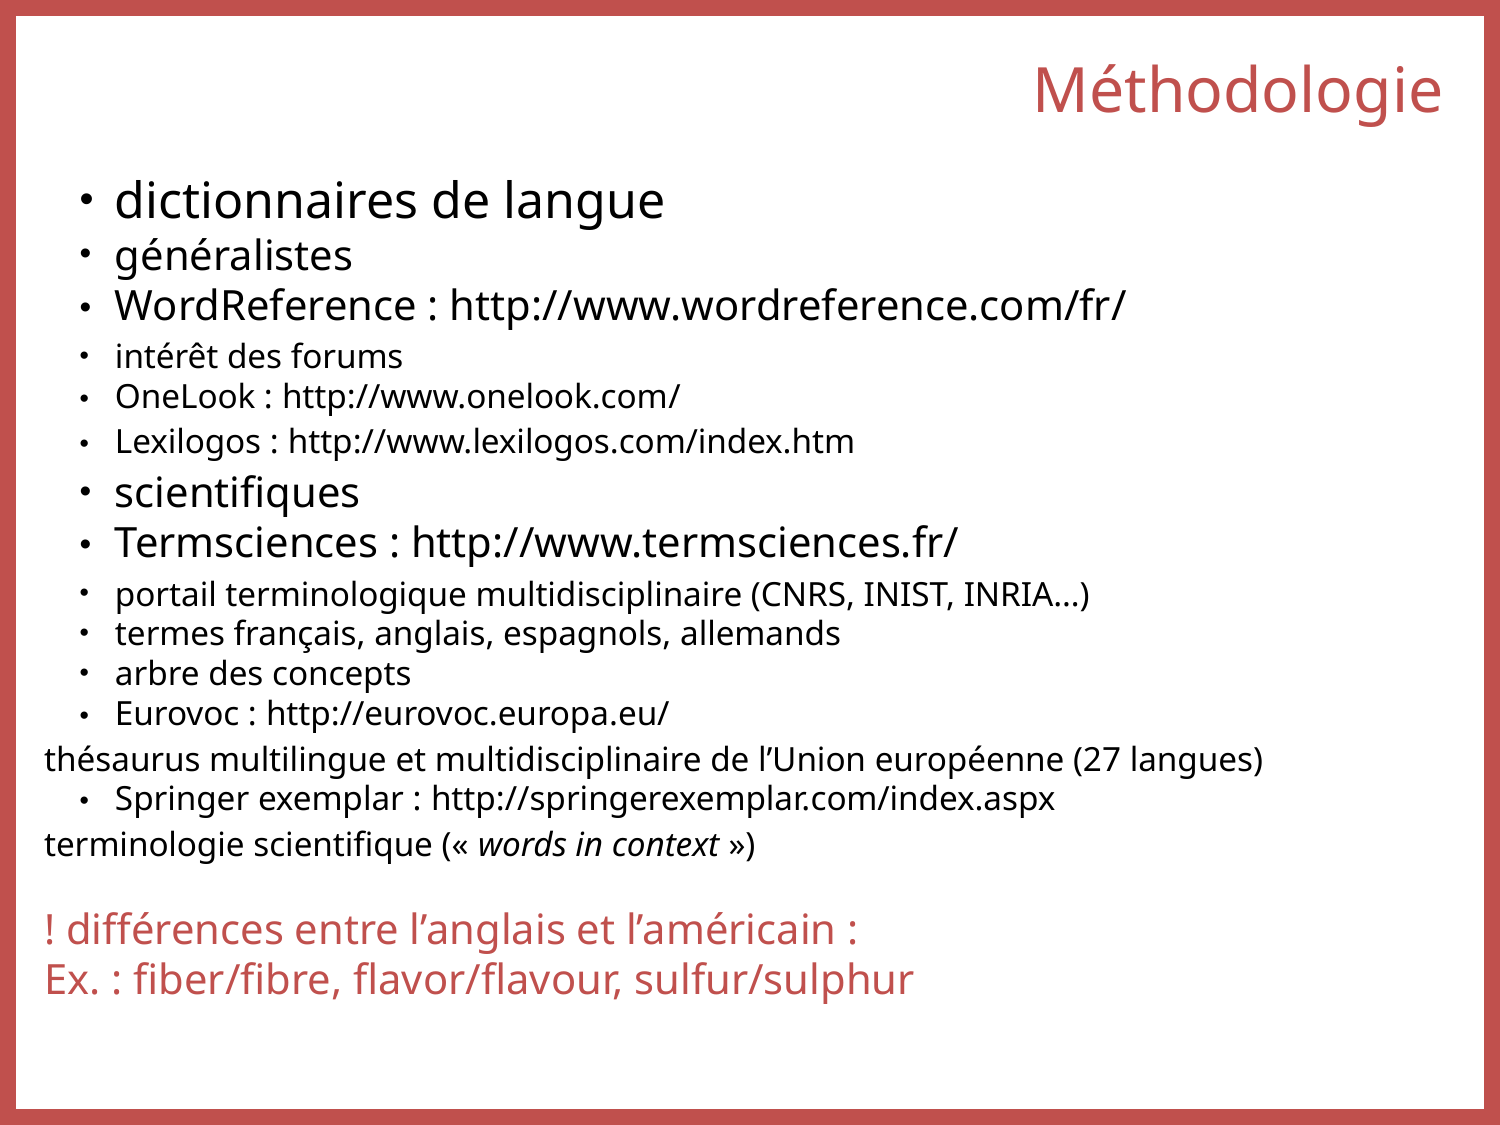

Méthodologie
dictionnaires de langue
généralistes
WordReference : http://www.wordreference.com/fr/
intérêt des forums
OneLook : http://www.onelook.com/
Lexilogos : http://www.lexilogos.com/index.htm
scientifiques
Termsciences : http://www.termsciences.fr/
portail terminologique multidisciplinaire (CNRS, INIST, INRIA…)
termes français, anglais, espagnols, allemands
arbre des concepts
Eurovoc : http://eurovoc.europa.eu/
thésaurus multilingue et multidisciplinaire de l’Union européenne (27 langues)
Springer exemplar : http://springerexemplar.com/index.aspx
terminologie scientifique (« words in context »)
! différences entre l’anglais et l’américain :
Ex. : fiber/fibre, flavor/flavour, sulfur/sulphur